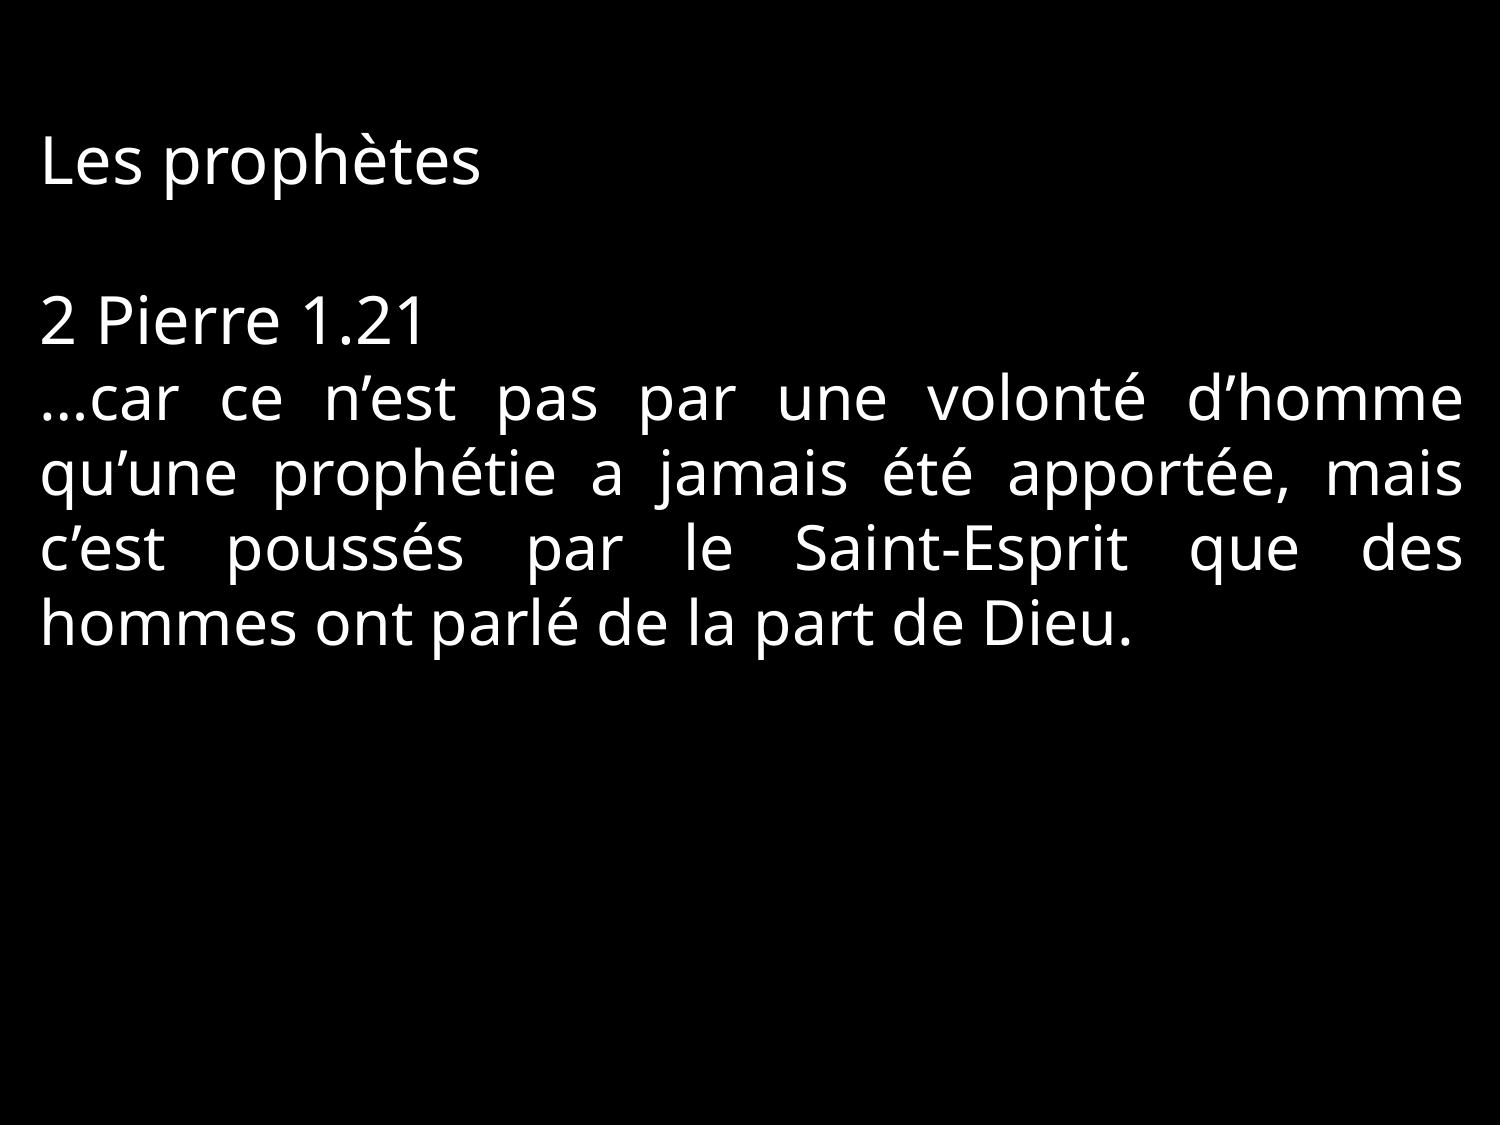

Les prophètes
2 Pierre 1.21
…car ce n’est pas par une volonté d’homme qu’une prophétie a jamais été apportée, mais c’est poussés par le Saint-Esprit que des hommes ont parlé de la part de Dieu.